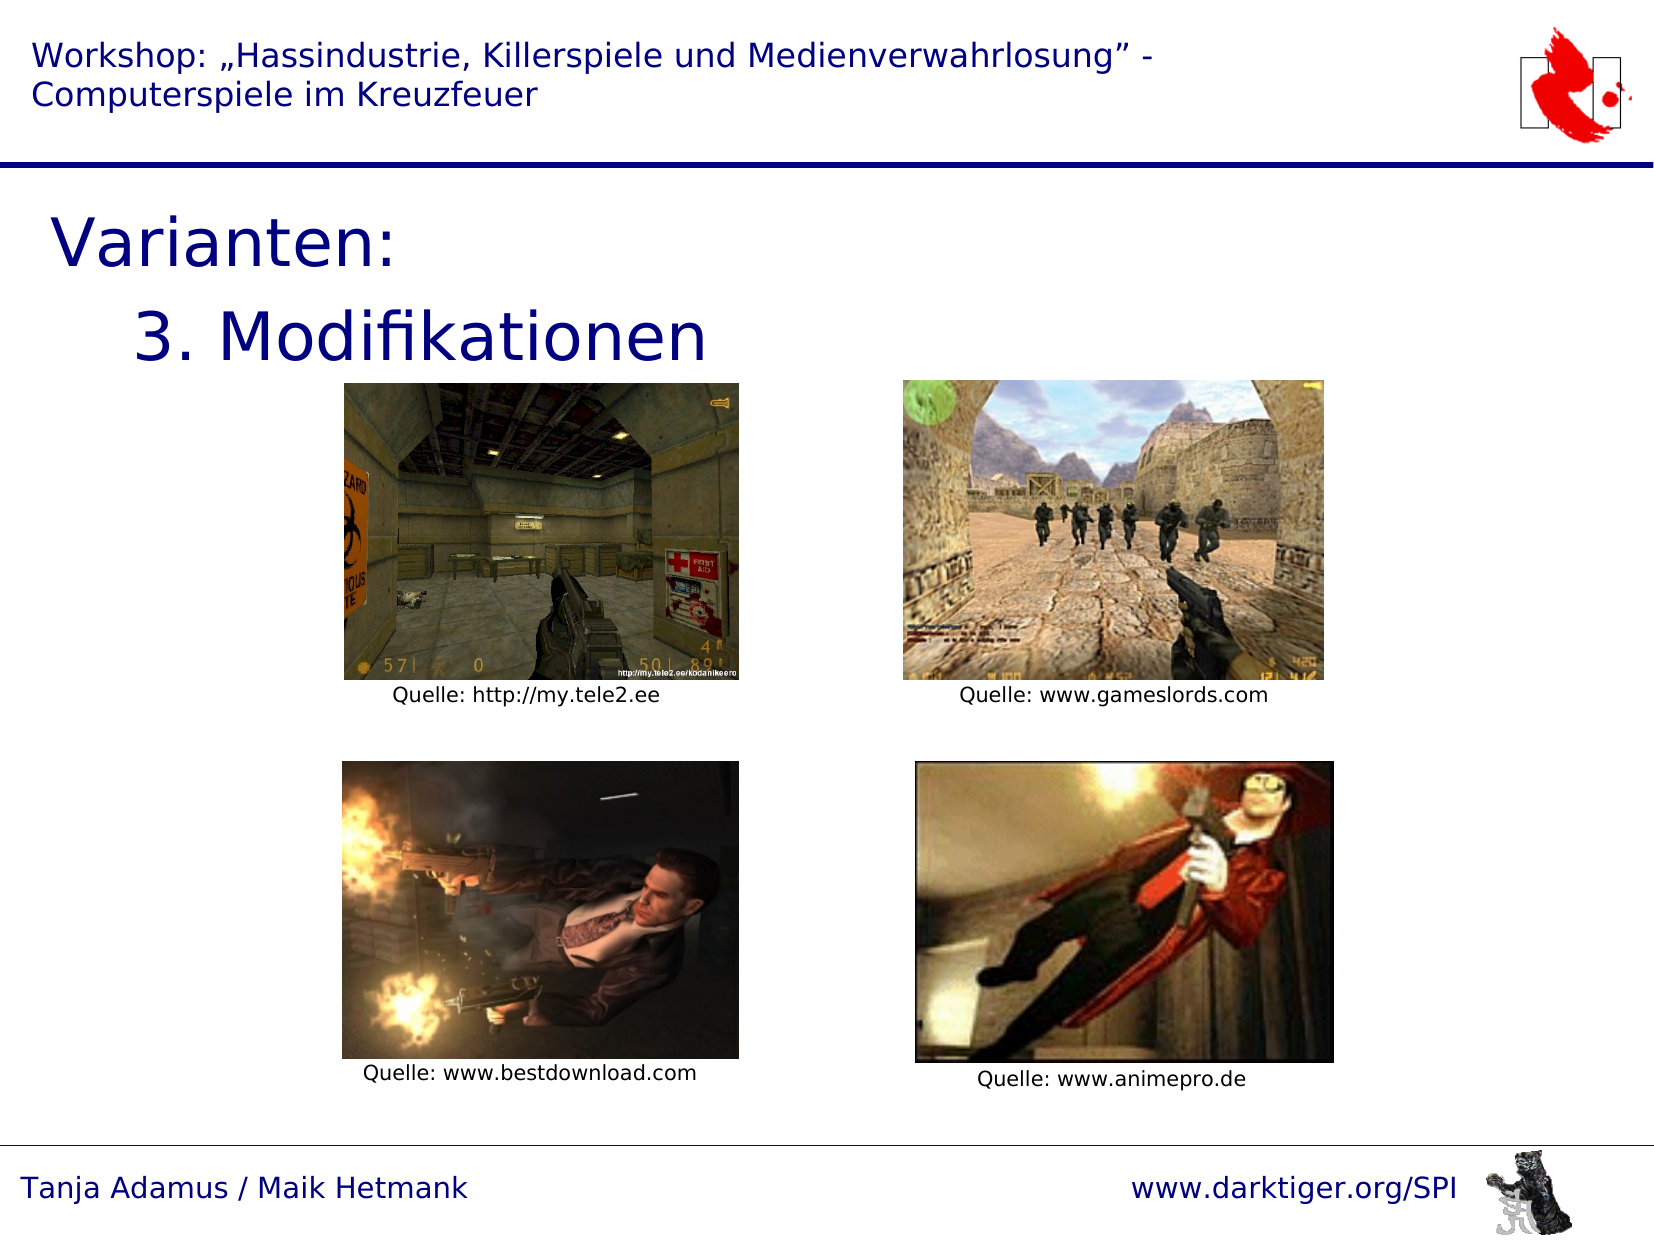

Workshop: „Hassindustrie, Killerspiele und Medienverwahrlosung” - Computerspiele im Kreuzfeuer
Varianten:
3. Modifikationen
Quelle: http://my.tele2.ee
Quelle: www.gameslords.com
Quelle: www.bestdownload.com
Quelle: www.animepro.de